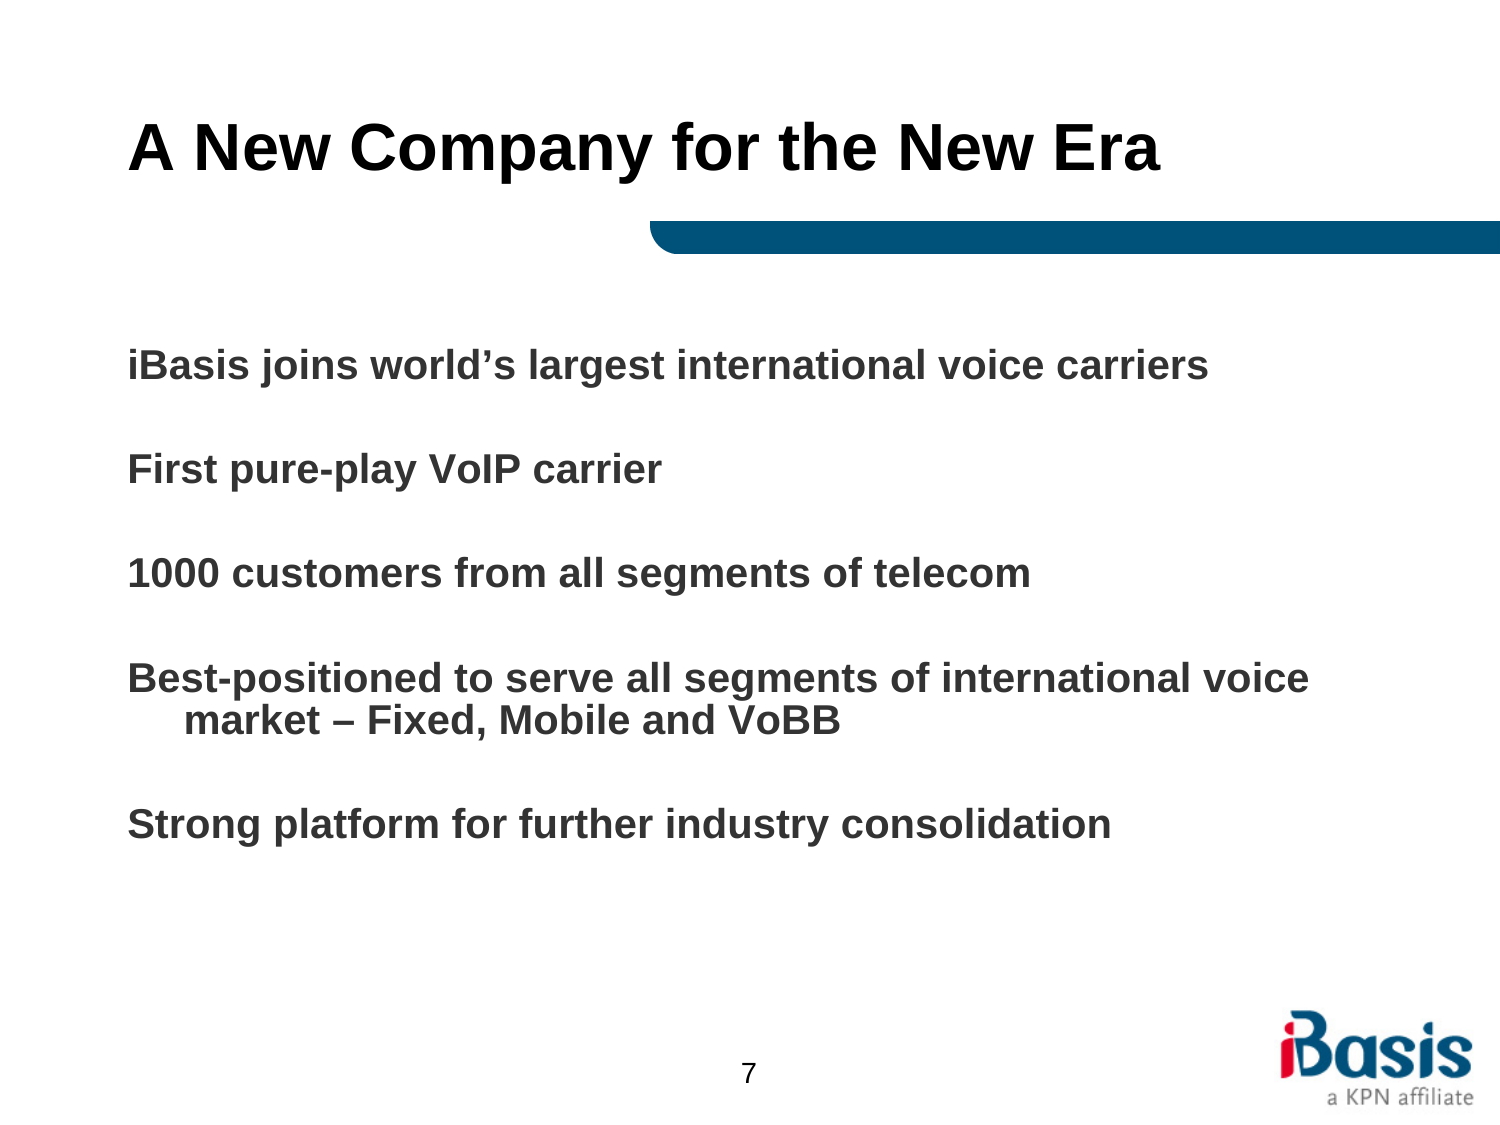

# A New Company for the New Era
iBasis joins world’s largest international voice carriers
First pure-play VoIP carrier
1000 customers from all segments of telecom
Best-positioned to serve all segments of international voice market – Fixed, Mobile and VoBB
Strong platform for further industry consolidation